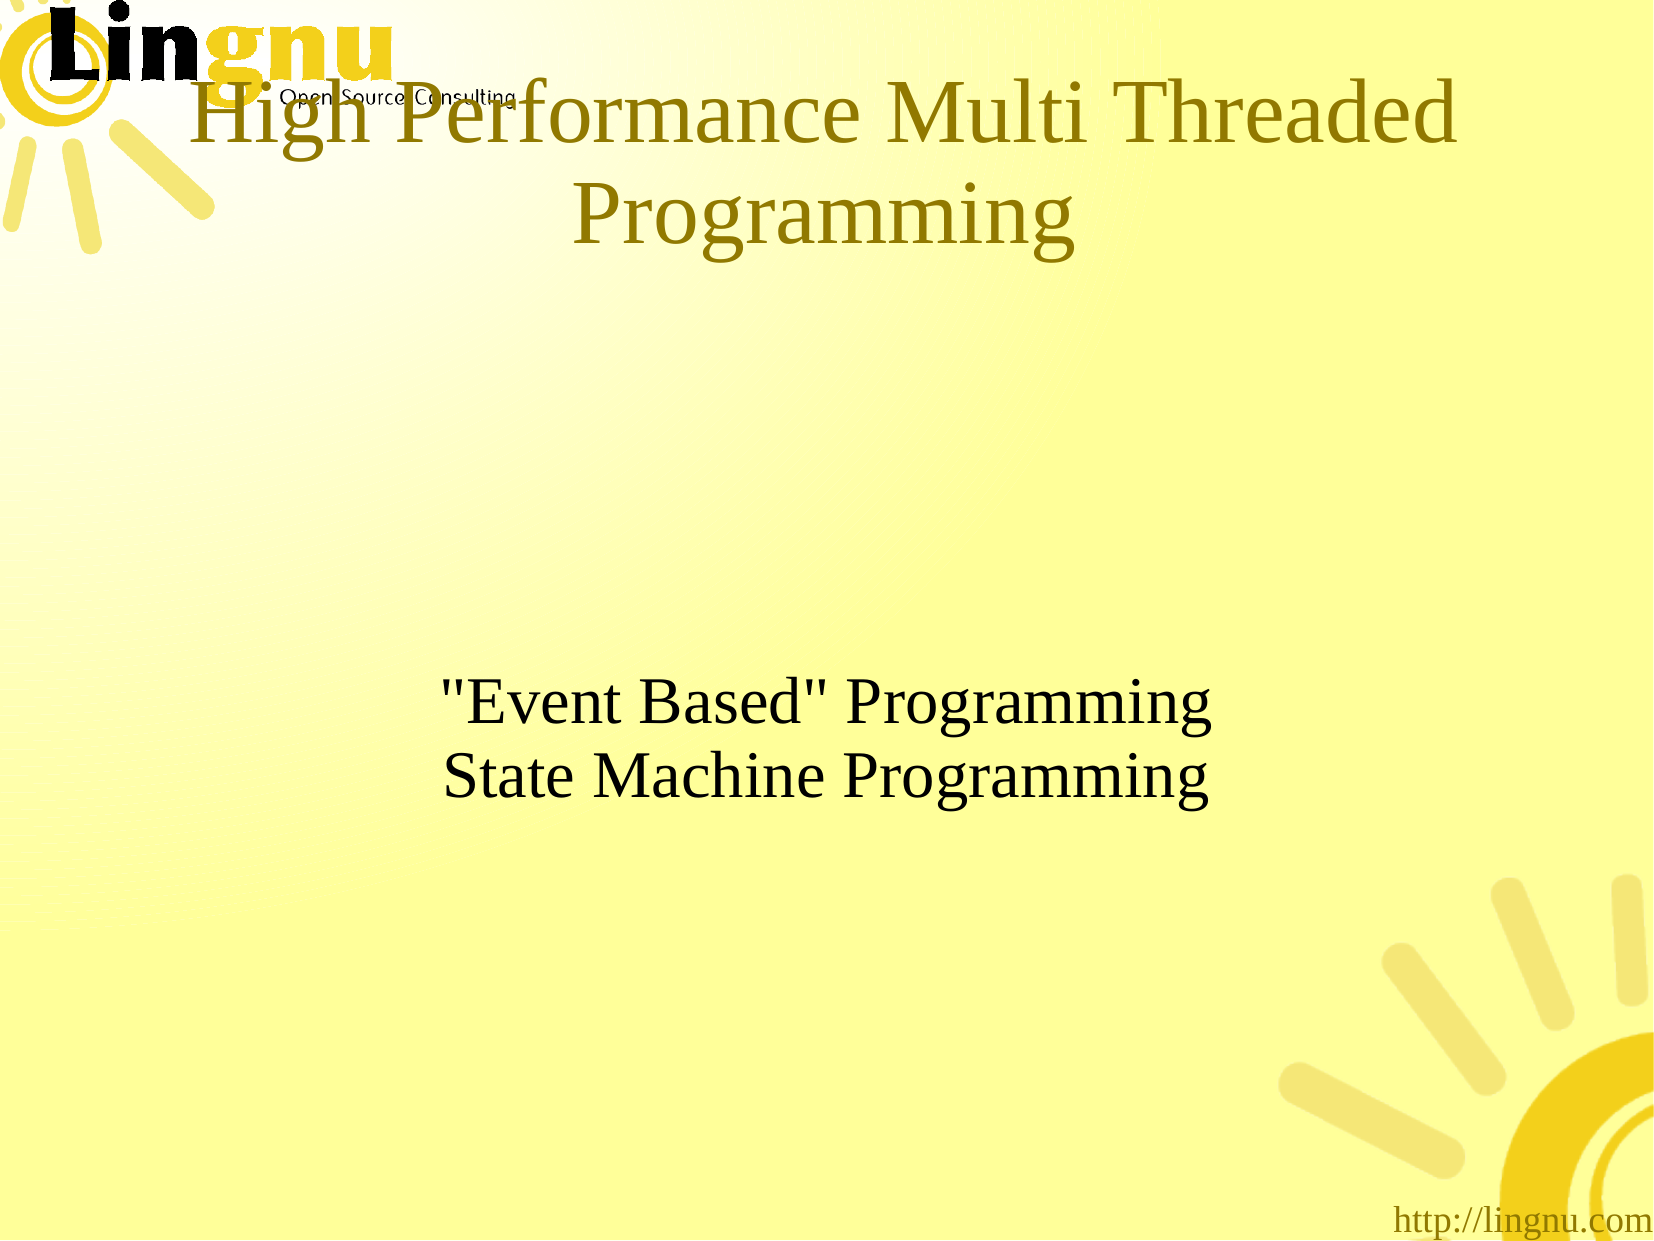

# High Performance Multi Threaded Programming
"Event Based" Programming
State Machine Programming